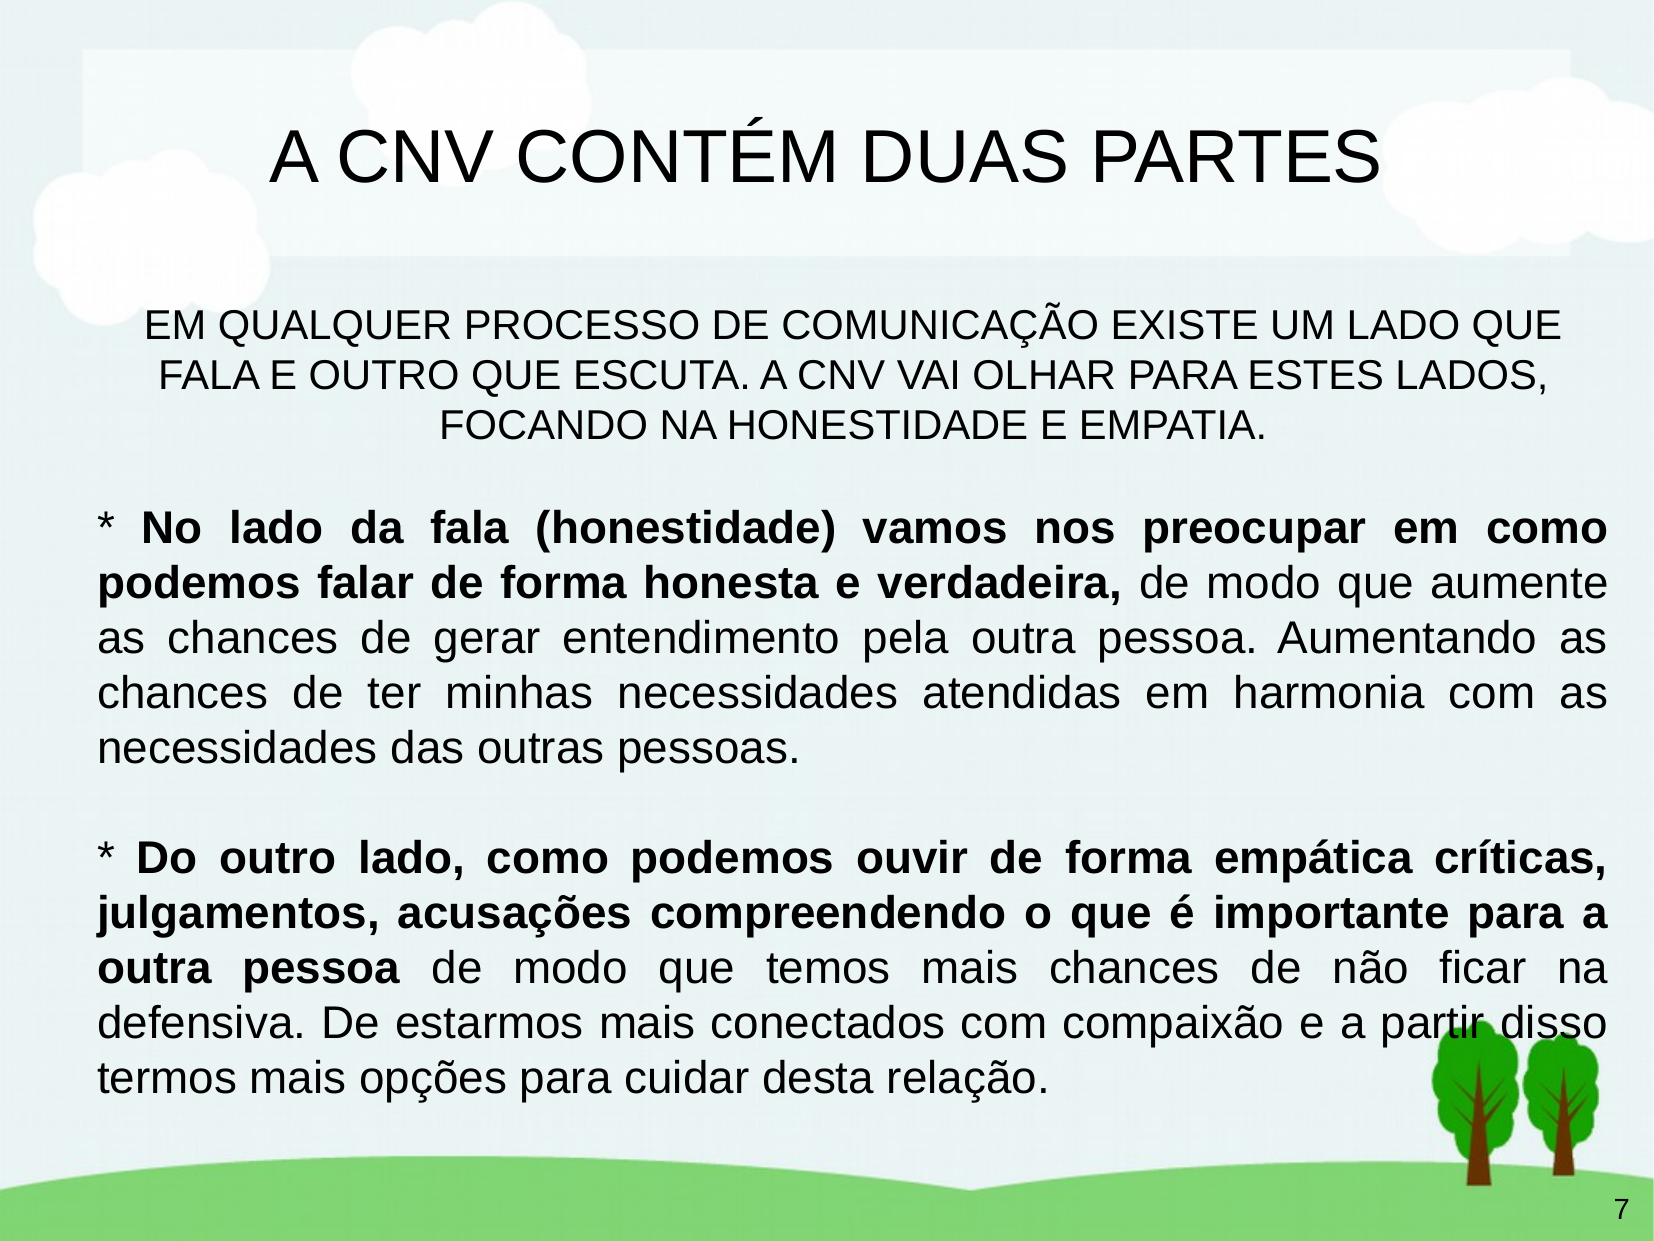

# A CNV CONTÉM DUAS PARTES
EM QUALQUER PROCESSO DE COMUNICAÇÃO EXISTE UM LADO QUE FALA E OUTRO QUE ESCUTA. A CNV VAI OLHAR PARA ESTES LADOS, FOCANDO NA HONESTIDADE E EMPATIA.
* No lado da fala (honestidade) vamos nos preocupar em como podemos falar de forma honesta e verdadeira, de modo que aumente as chances de gerar entendimento pela outra pessoa. Aumentando as chances de ter minhas necessidades atendidas em harmonia com as necessidades das outras pessoas.
* Do outro lado, como podemos ouvir de forma empática críticas, julgamentos, acusações compreendendo o que é importante para a outra pessoa de modo que temos mais chances de não ficar na defensiva. De estarmos mais conectados com compaixão e a partir disso termos mais opções para cuidar desta relação.
7